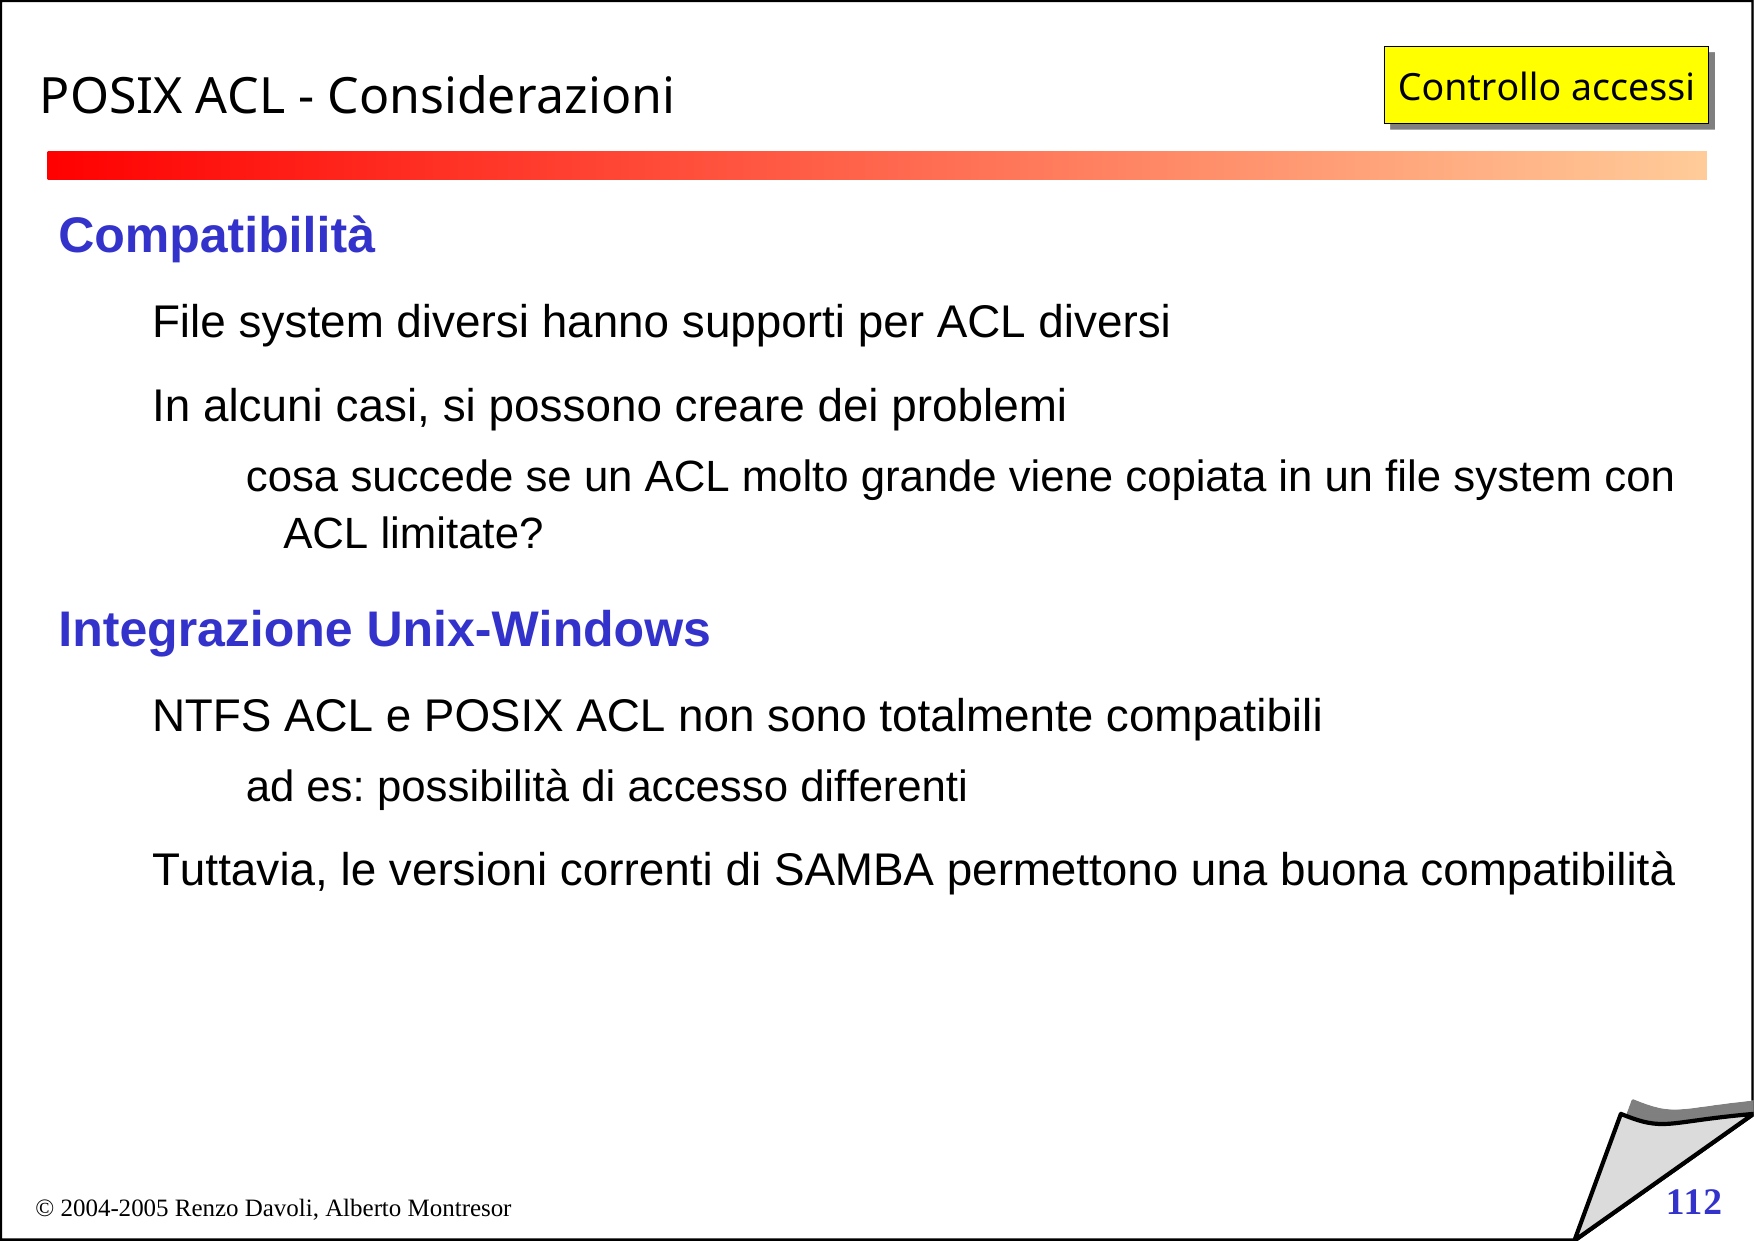

Controllo accessi
# POSIX ACL - Considerazioni
Compatibilità
File system diversi hanno supporti per ACL diversi
In alcuni casi, si possono creare dei problemi
cosa succede se un ACL molto grande viene copiata in un file system con ACL limitate?
Integrazione Unix-Windows
NTFS ACL e POSIX ACL non sono totalmente compatibili
ad es: possibilità di accesso differenti
Tuttavia, le versioni correnti di SAMBA permettono una buona compatibilità